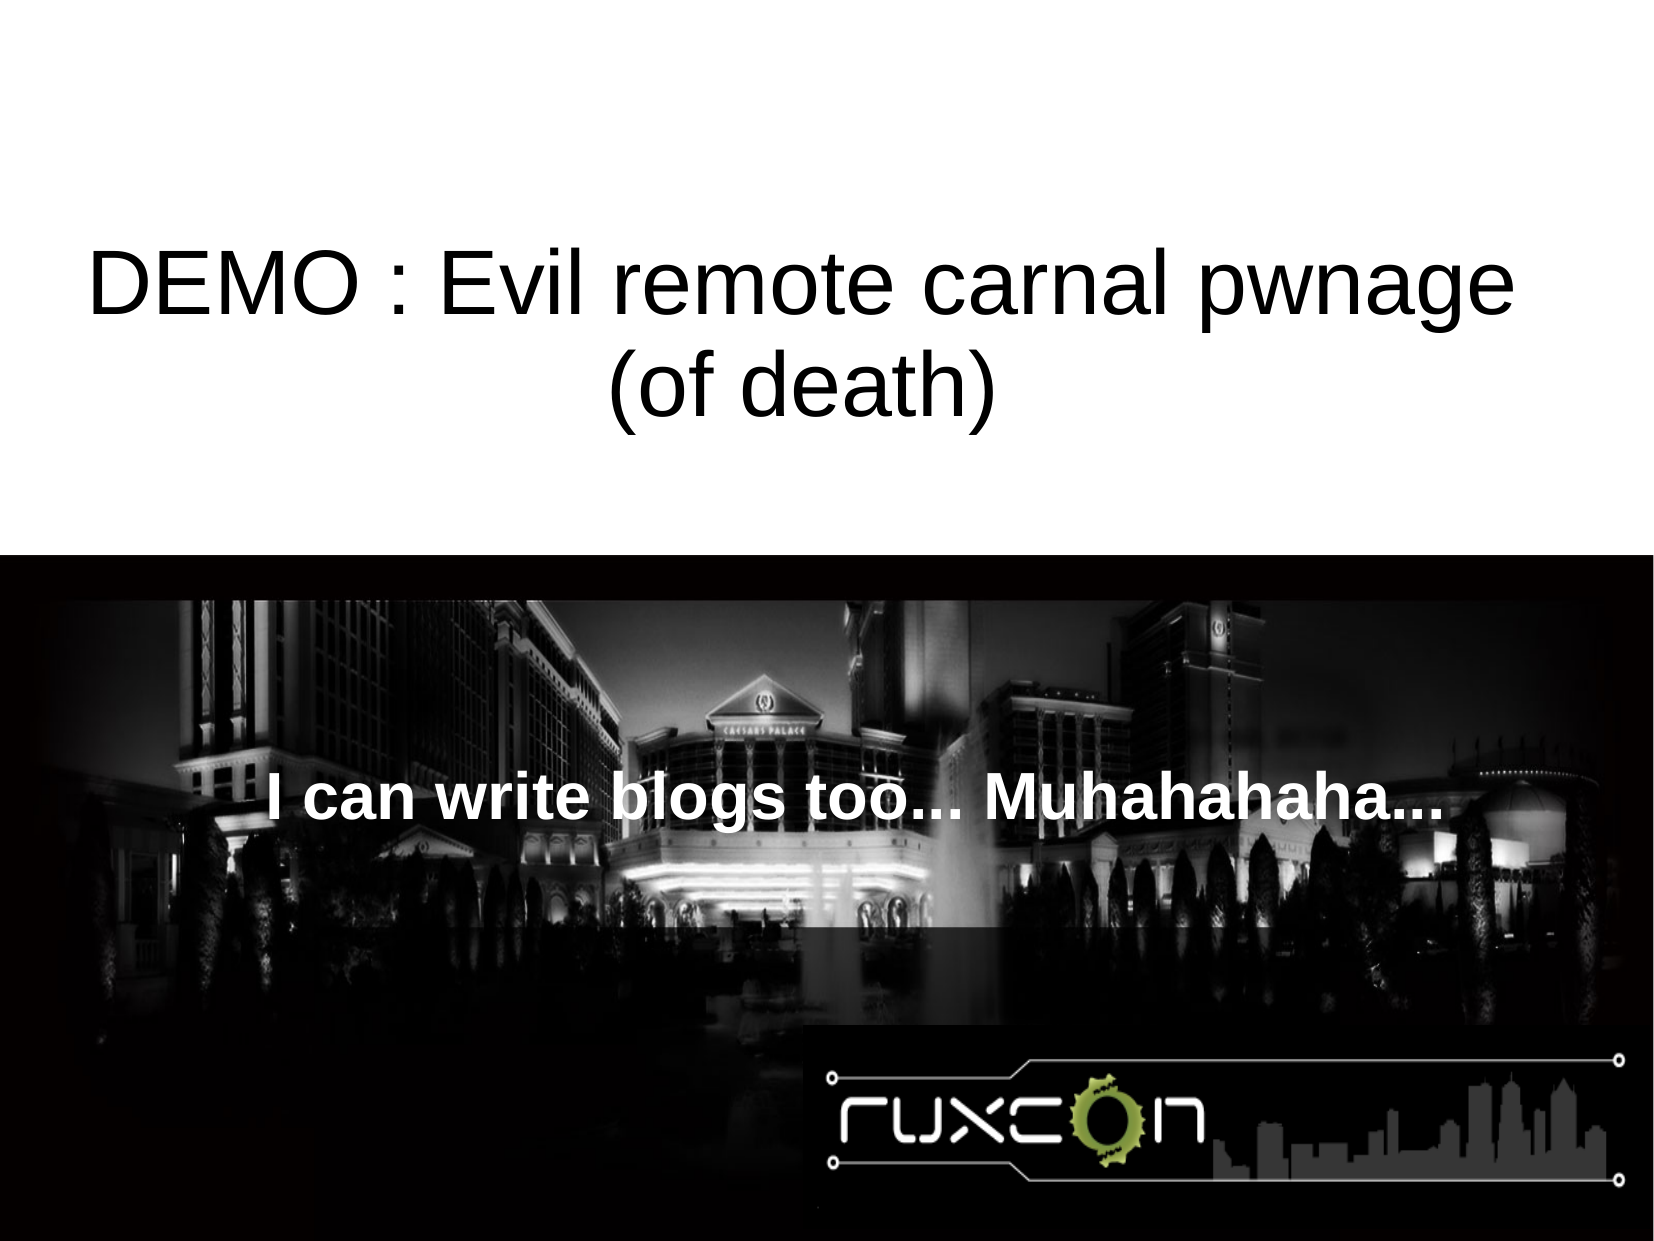

# DEMO : Evil remote carnal pwnage (of death)
I can write blogs too... Muhahahaha...